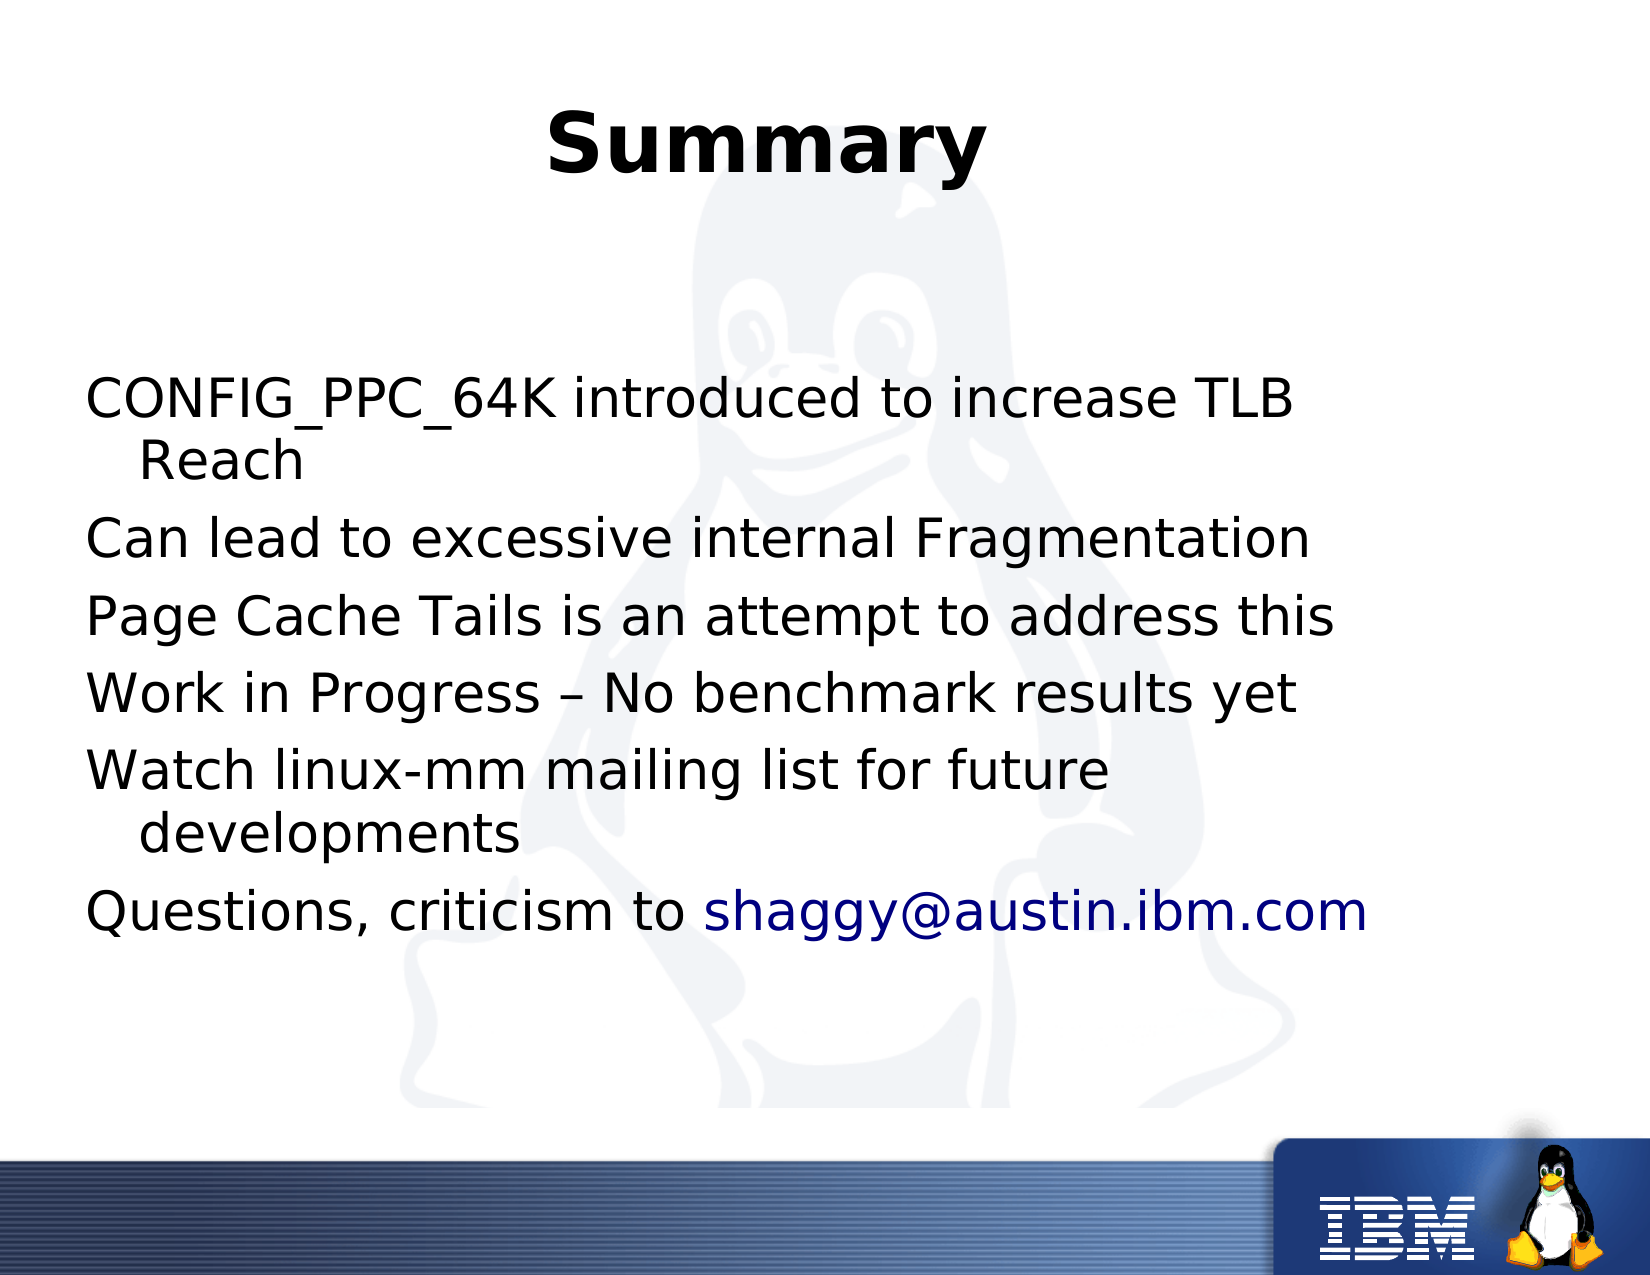

# Summary
CONFIG_PPC_64K introduced to increase TLB Reach
Can lead to excessive internal Fragmentation
Page Cache Tails is an attempt to address this
Work in Progress – No benchmark results yet
Watch linux-mm mailing list for future developments
Questions, criticism to shaggy@austin.ibm.com